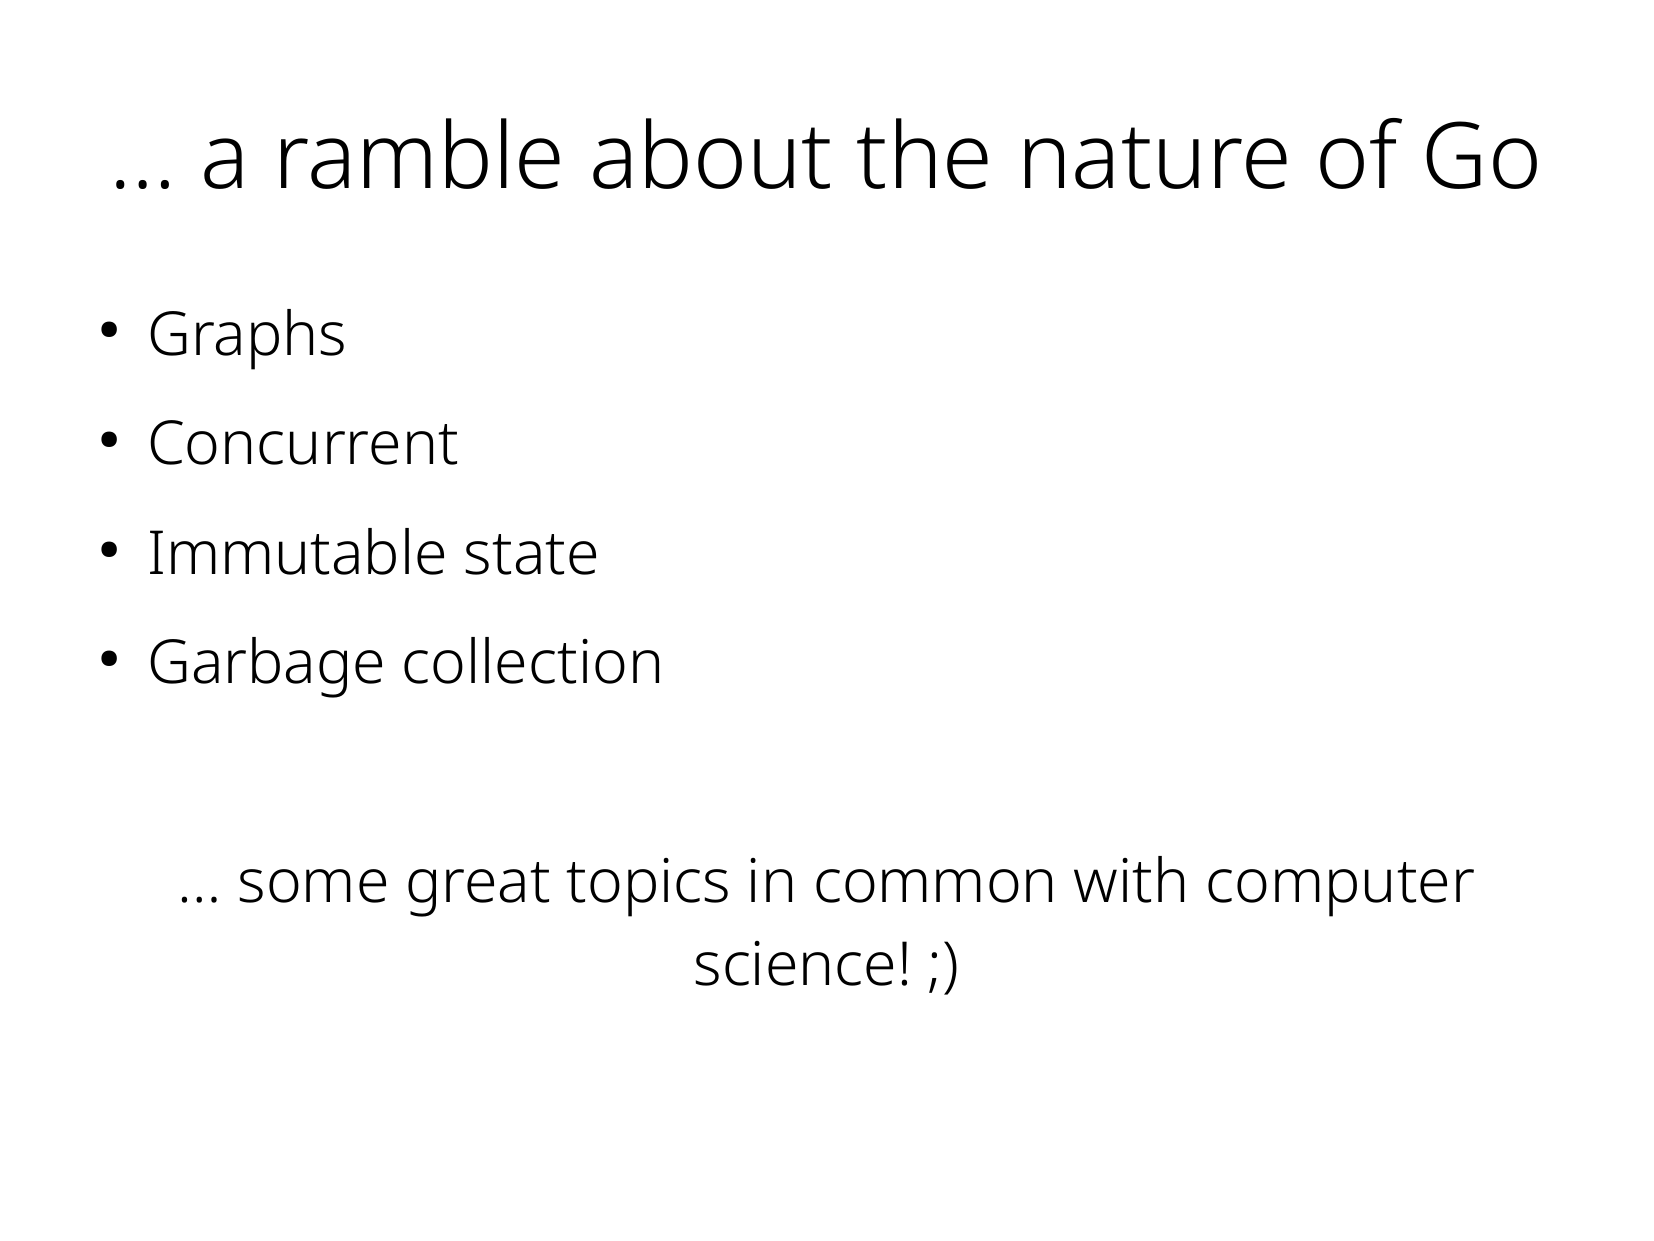

# … a ramble about the nature of Go
Graphs
Concurrent
Immutable state
Garbage collection
… some great topics in common with computer science! ;)